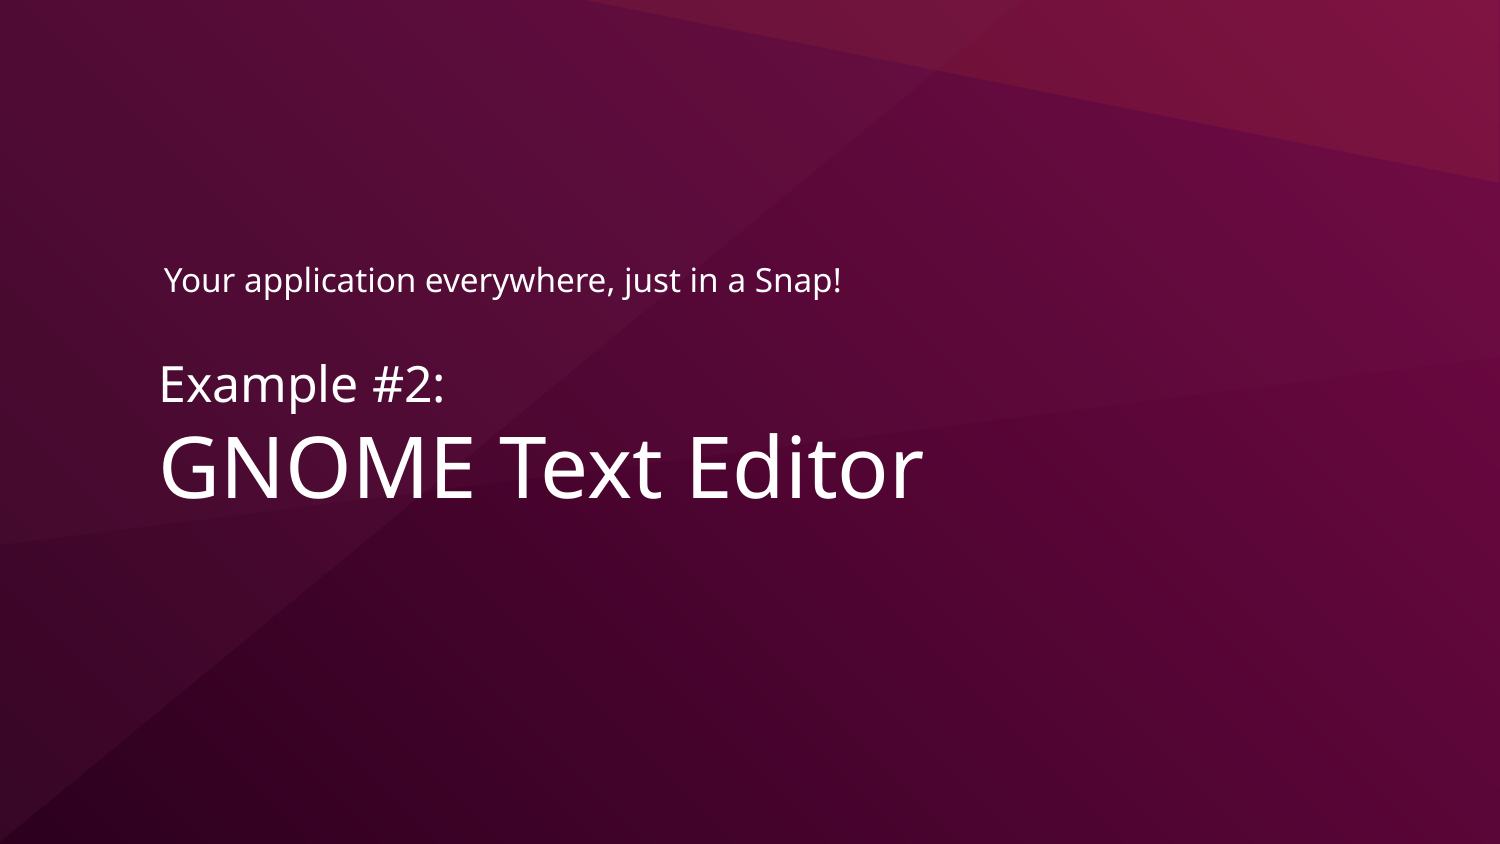

Your application everywhere, just in a Snap!
# Example #2: GNOME Text Editor